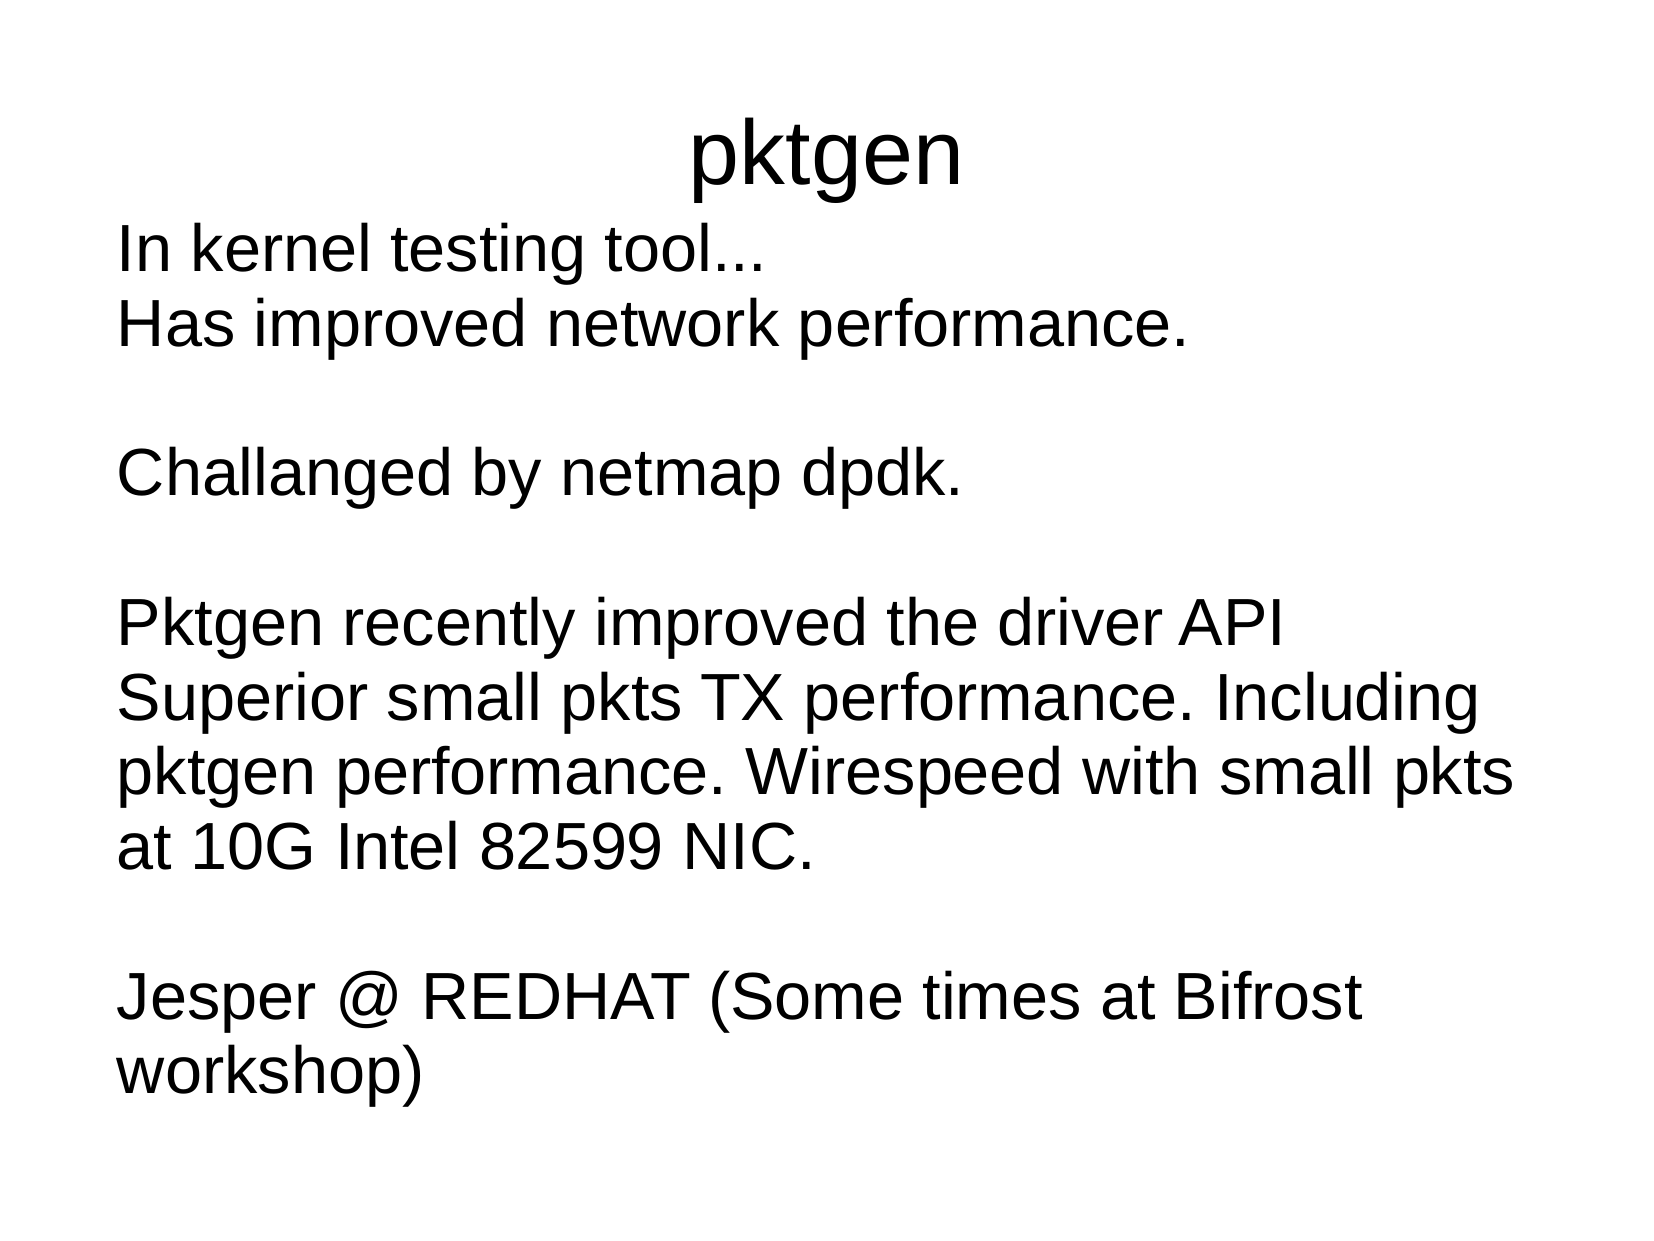

# pktgen
In kernel testing tool...
Has improved network performance.
Challanged by netmap dpdk.
Pktgen recently improved the driver API
Superior small pkts TX performance. Including pktgen performance. Wirespeed with small pkts
at 10G Intel 82599 NIC.
Jesper @ REDHAT (Some times at Bifrost workshop)